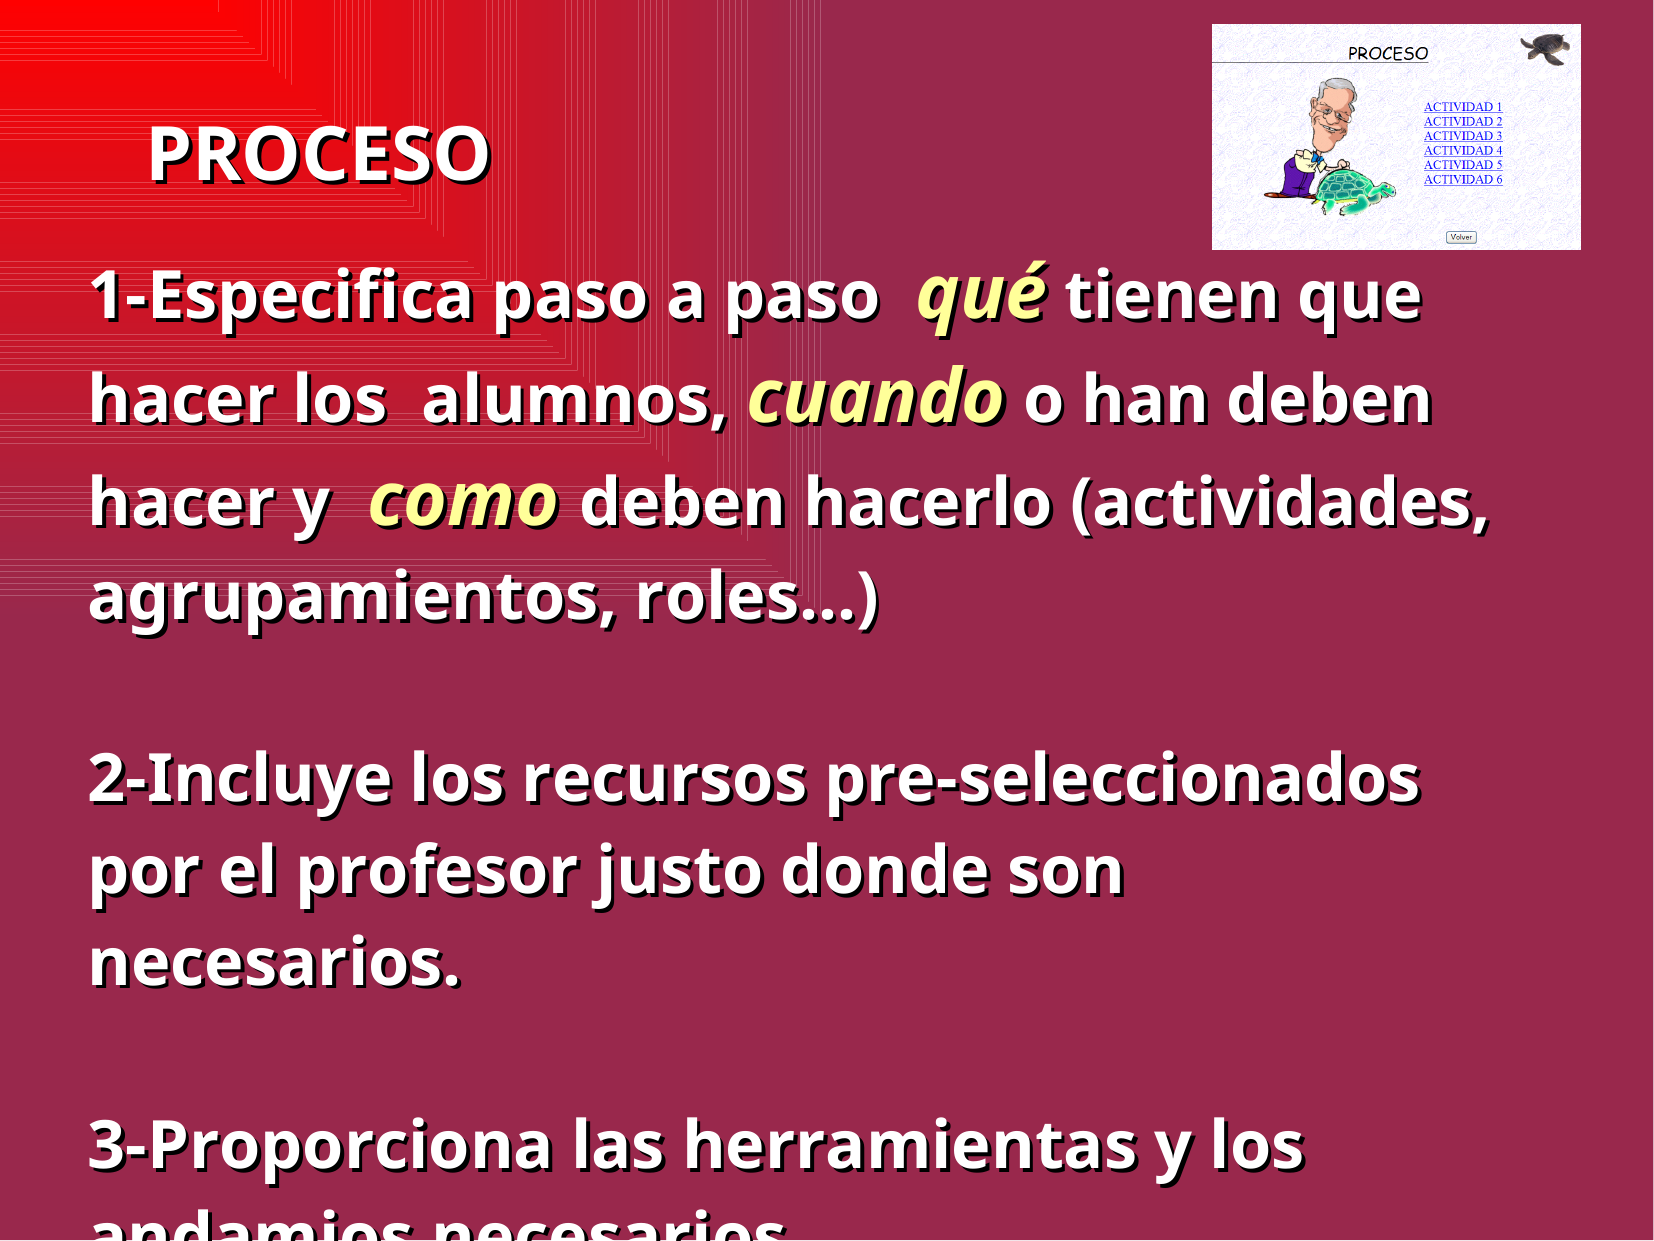

PROCESO
1-Especifica paso a paso qué tienen que hacer los alumnos, cuando o han deben hacer y como deben hacerlo (actividades, agrupamientos, roles...)
2-Incluye los recursos pre-seleccionados por el profesor justo donde son necesarios.
3-Proporciona las herramientas y los andamios necesarios